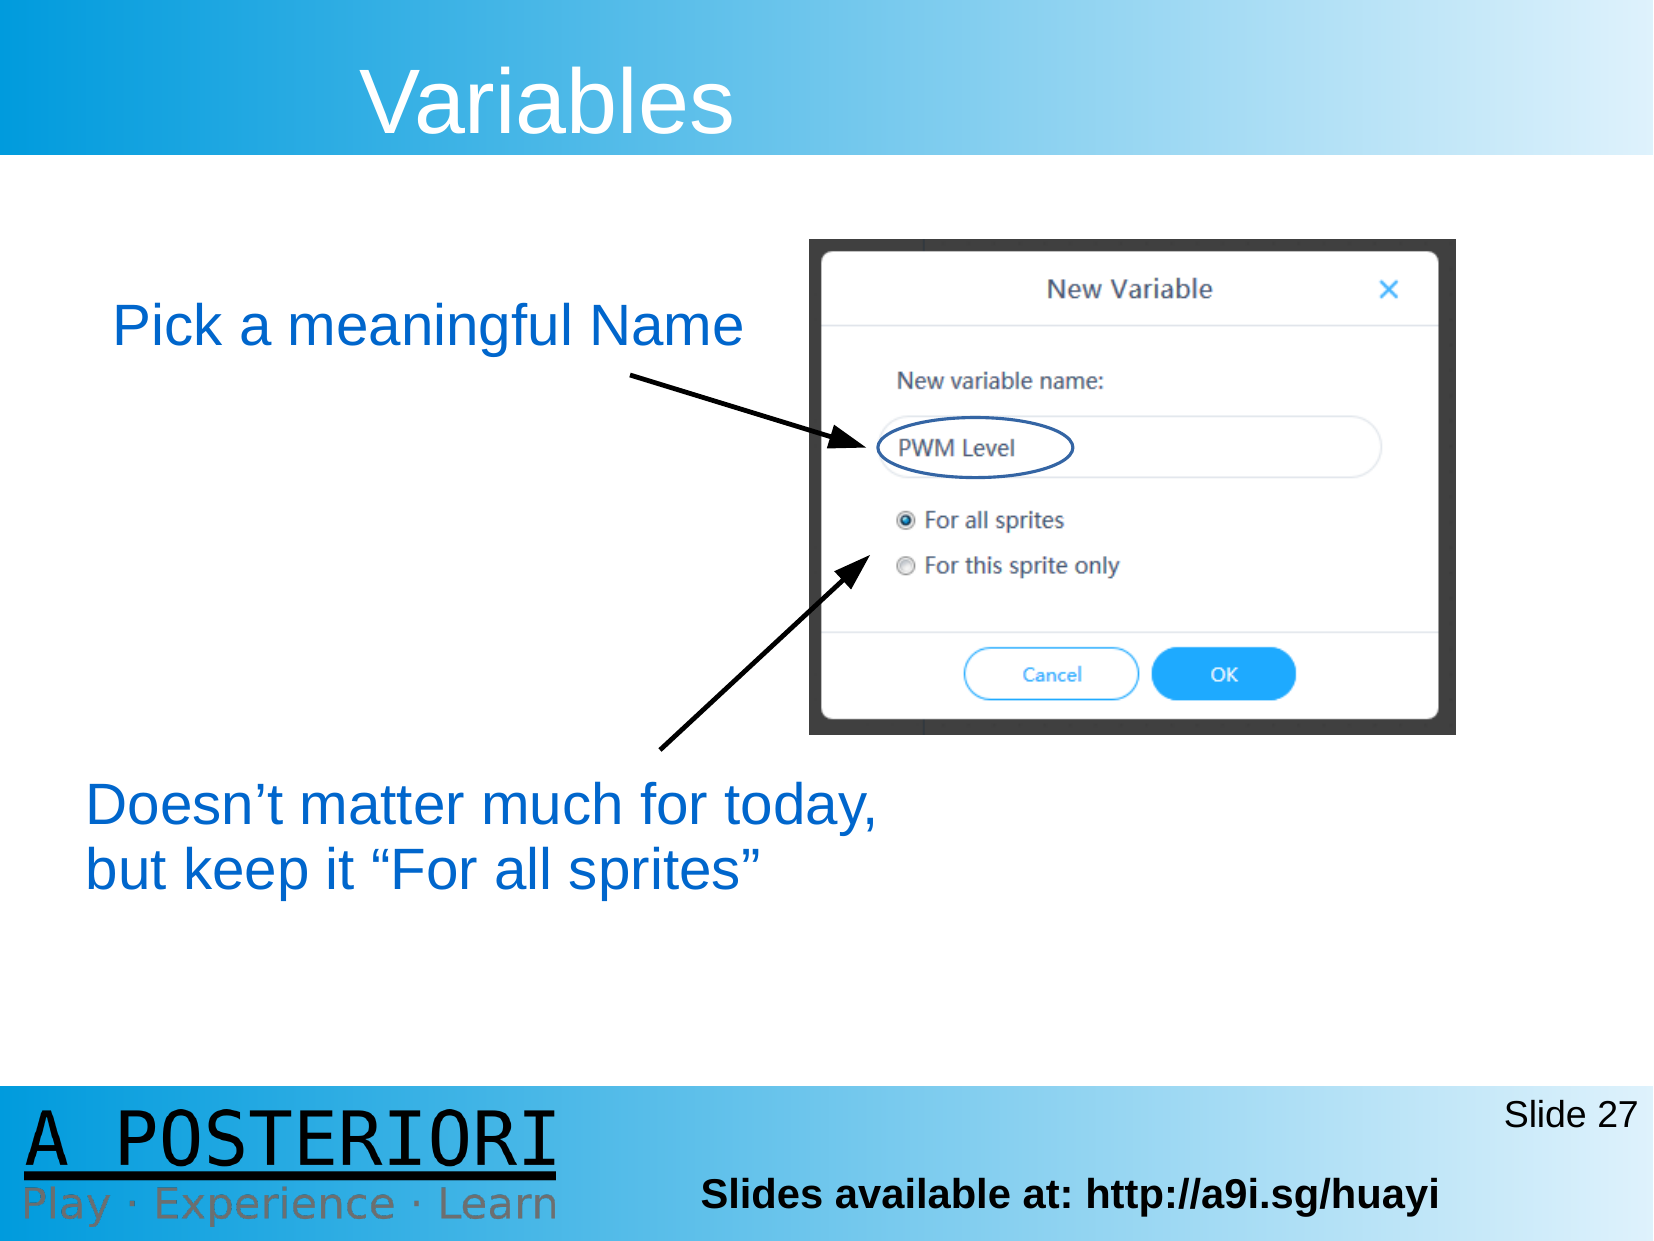

Variables
# Pick a meaningful Name
Doesn’t matter much for today, but keep it “For all sprites”